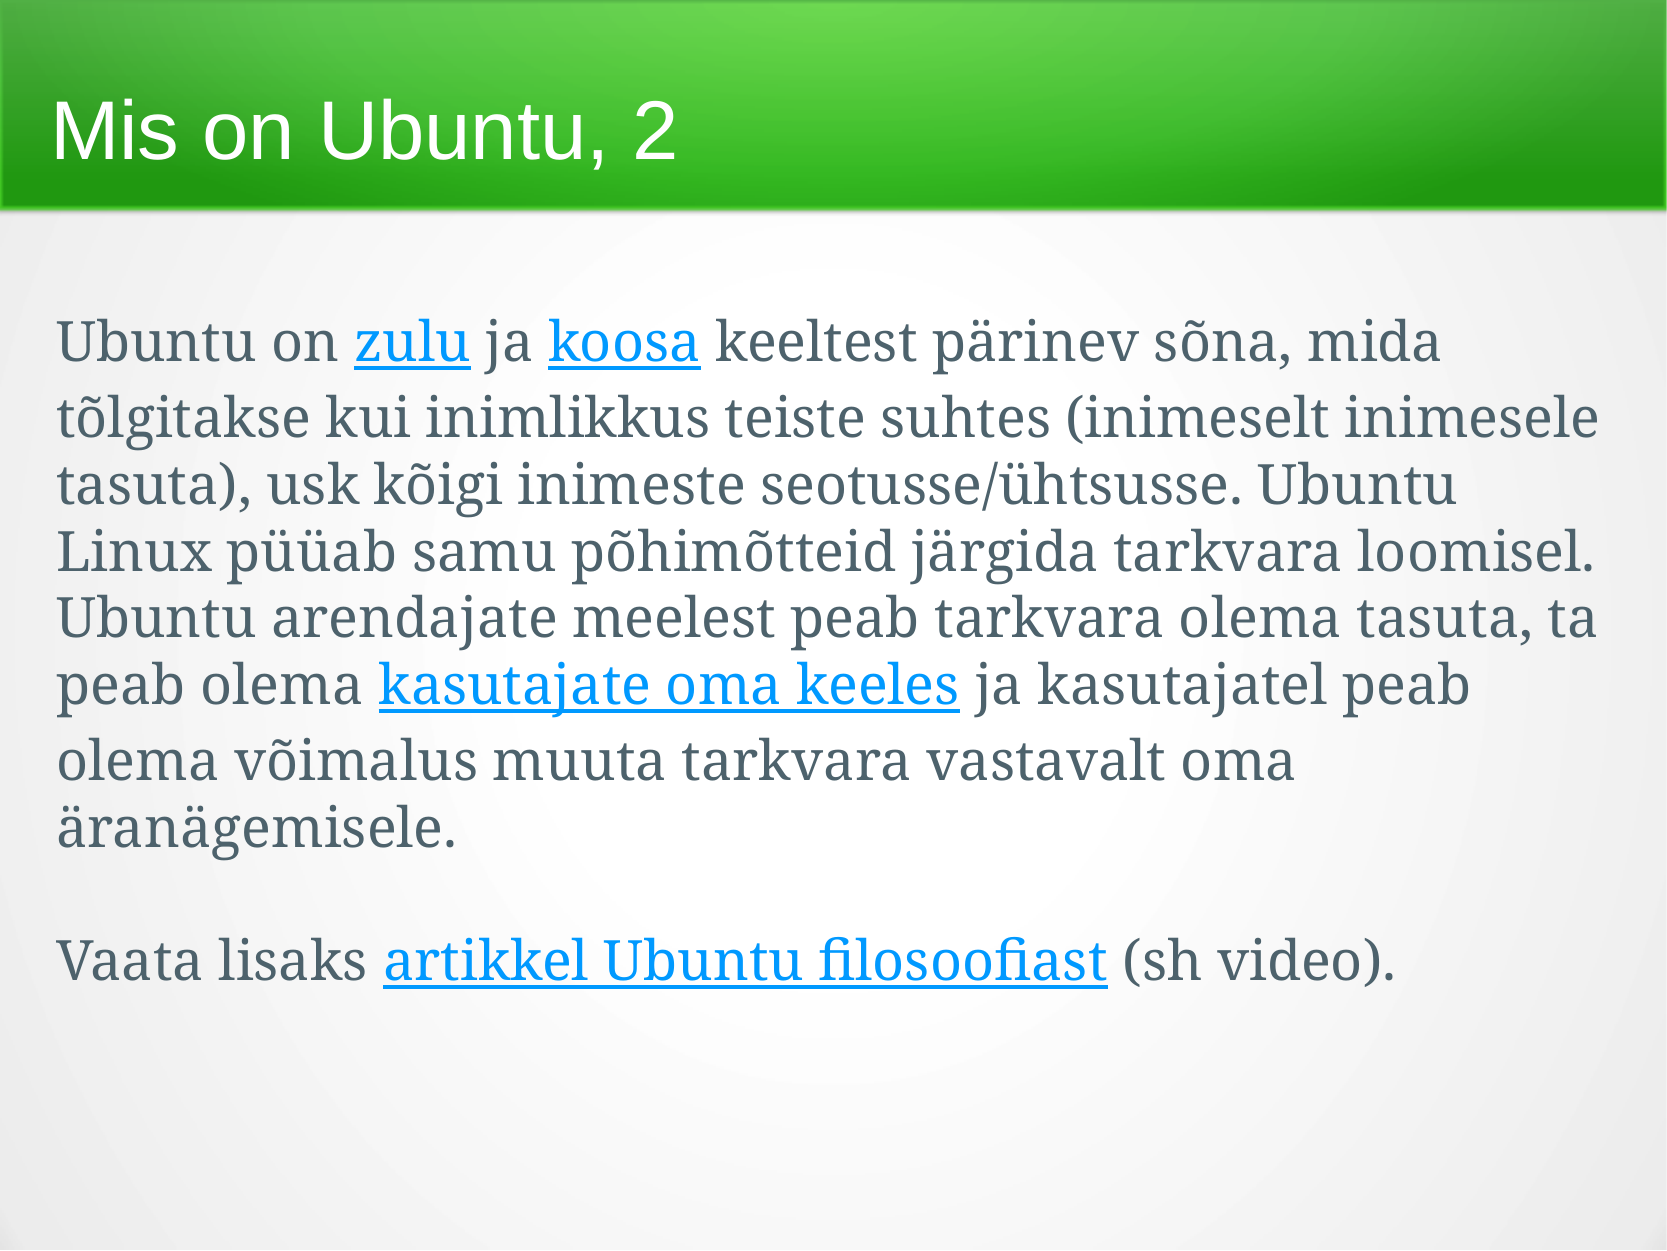

# Mis on Ubuntu, 2
Ubuntu on zulu ja koosa keeltest pärinev sõna, mida tõlgitakse kui inimlikkus teiste suhtes (inimeselt inimesele tasuta), usk kõigi inimeste seotusse/ühtsusse. Ubuntu Linux püüab samu põhimõtteid järgida tarkvara loomisel. Ubuntu arendajate meelest peab tarkvara olema tasuta, ta peab olema kasutajate oma keeles ja kasutajatel peab olema võimalus muuta tarkvara vastavalt oma äranägemisele.
Vaata lisaks artikkel Ubuntu filosoofiast (sh video).